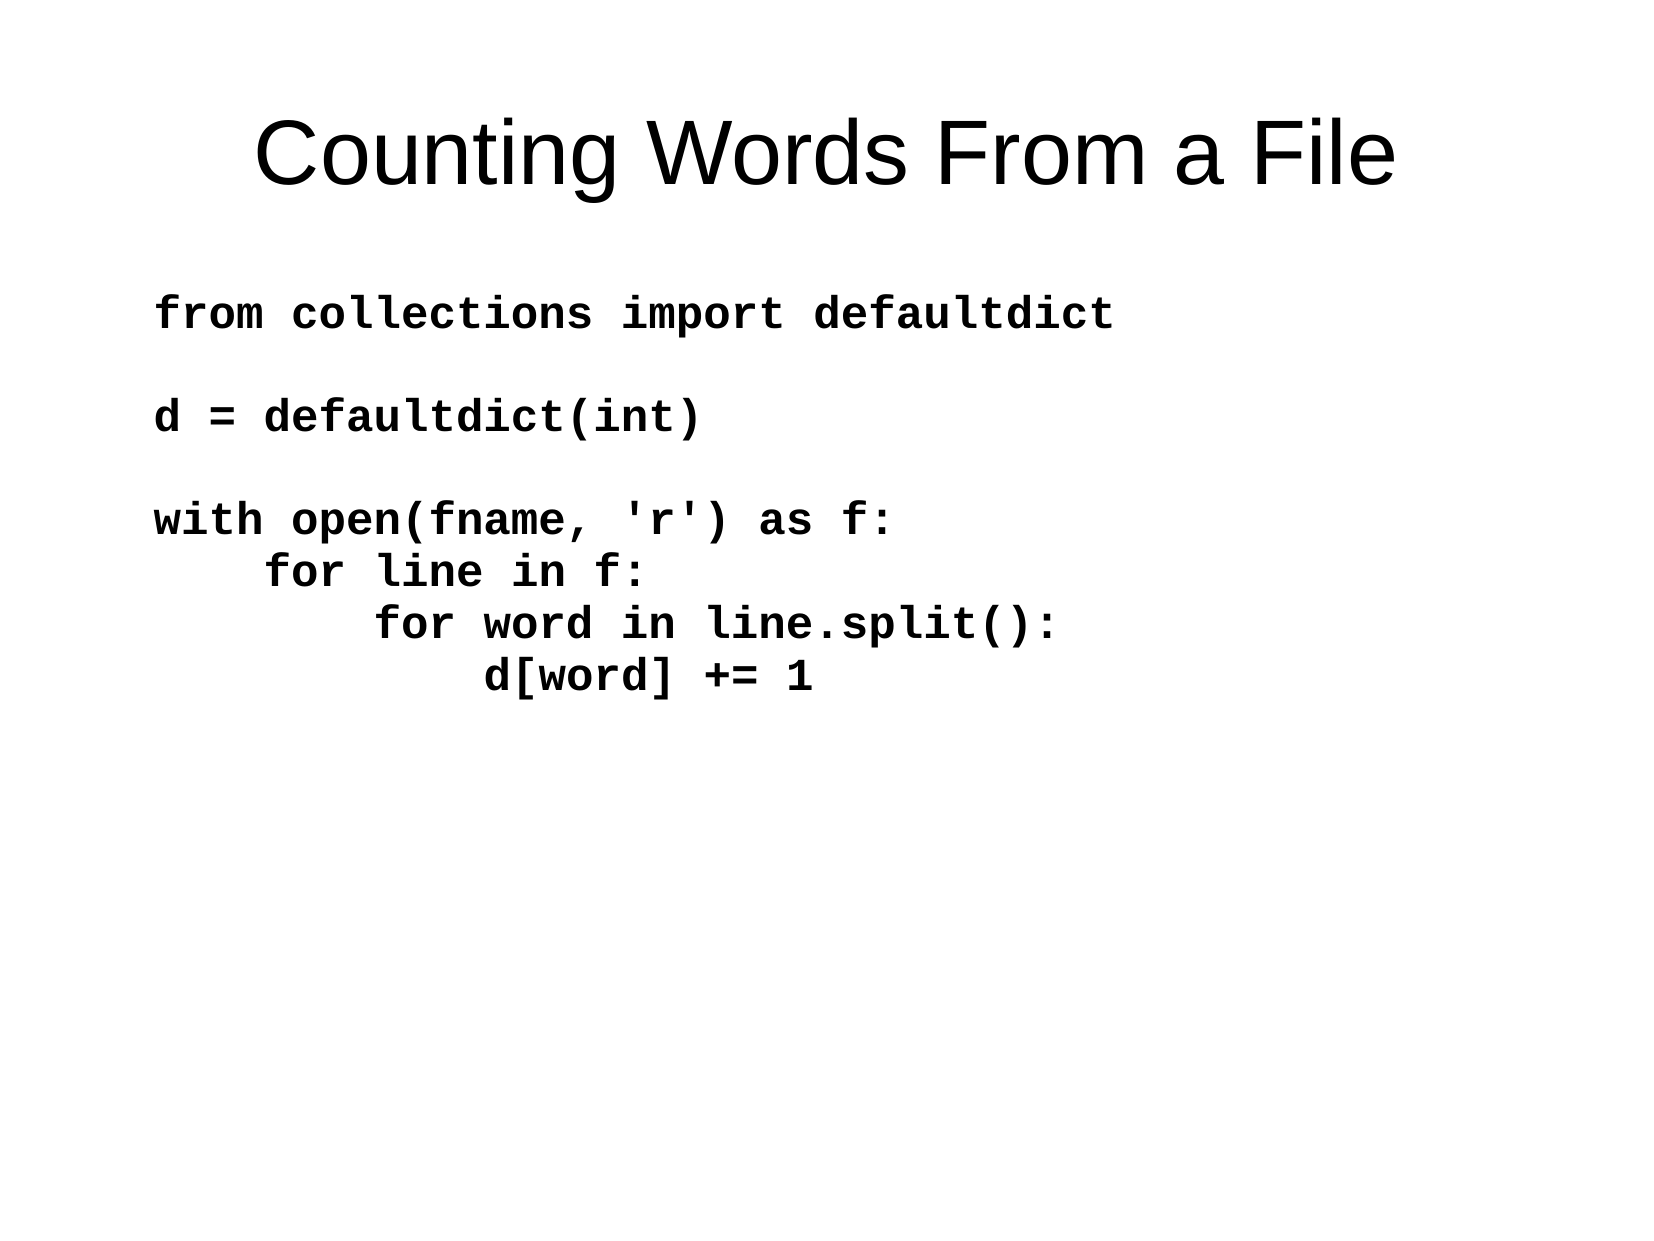

# Counting Words From a File
from collections import defaultdict
d = defaultdict(int)
with open(fname, 'r') as f:
 for line in f:
 for word in line.split():
 d[word] += 1